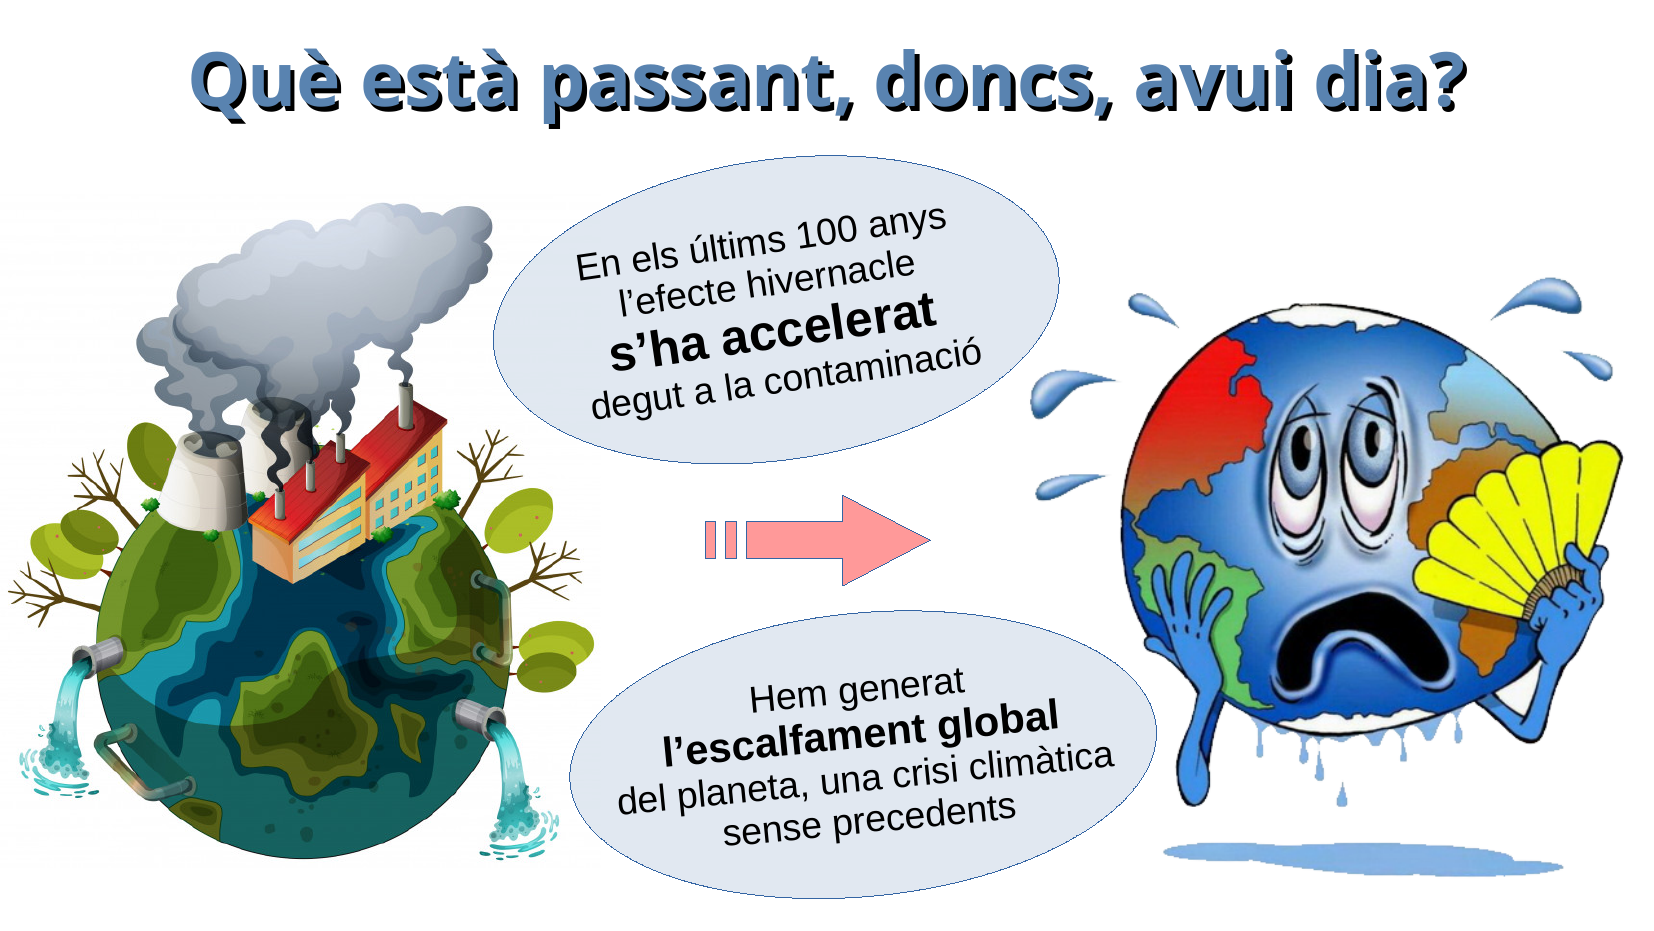

# Què està passant, doncs, avui dia?
En els últims 100 anys
l’efecte hivernacle
s’ha accelerat
degut a la contaminació
Hem generat
l’escalfament global
del planeta, una crisi climàtica
sense precedents